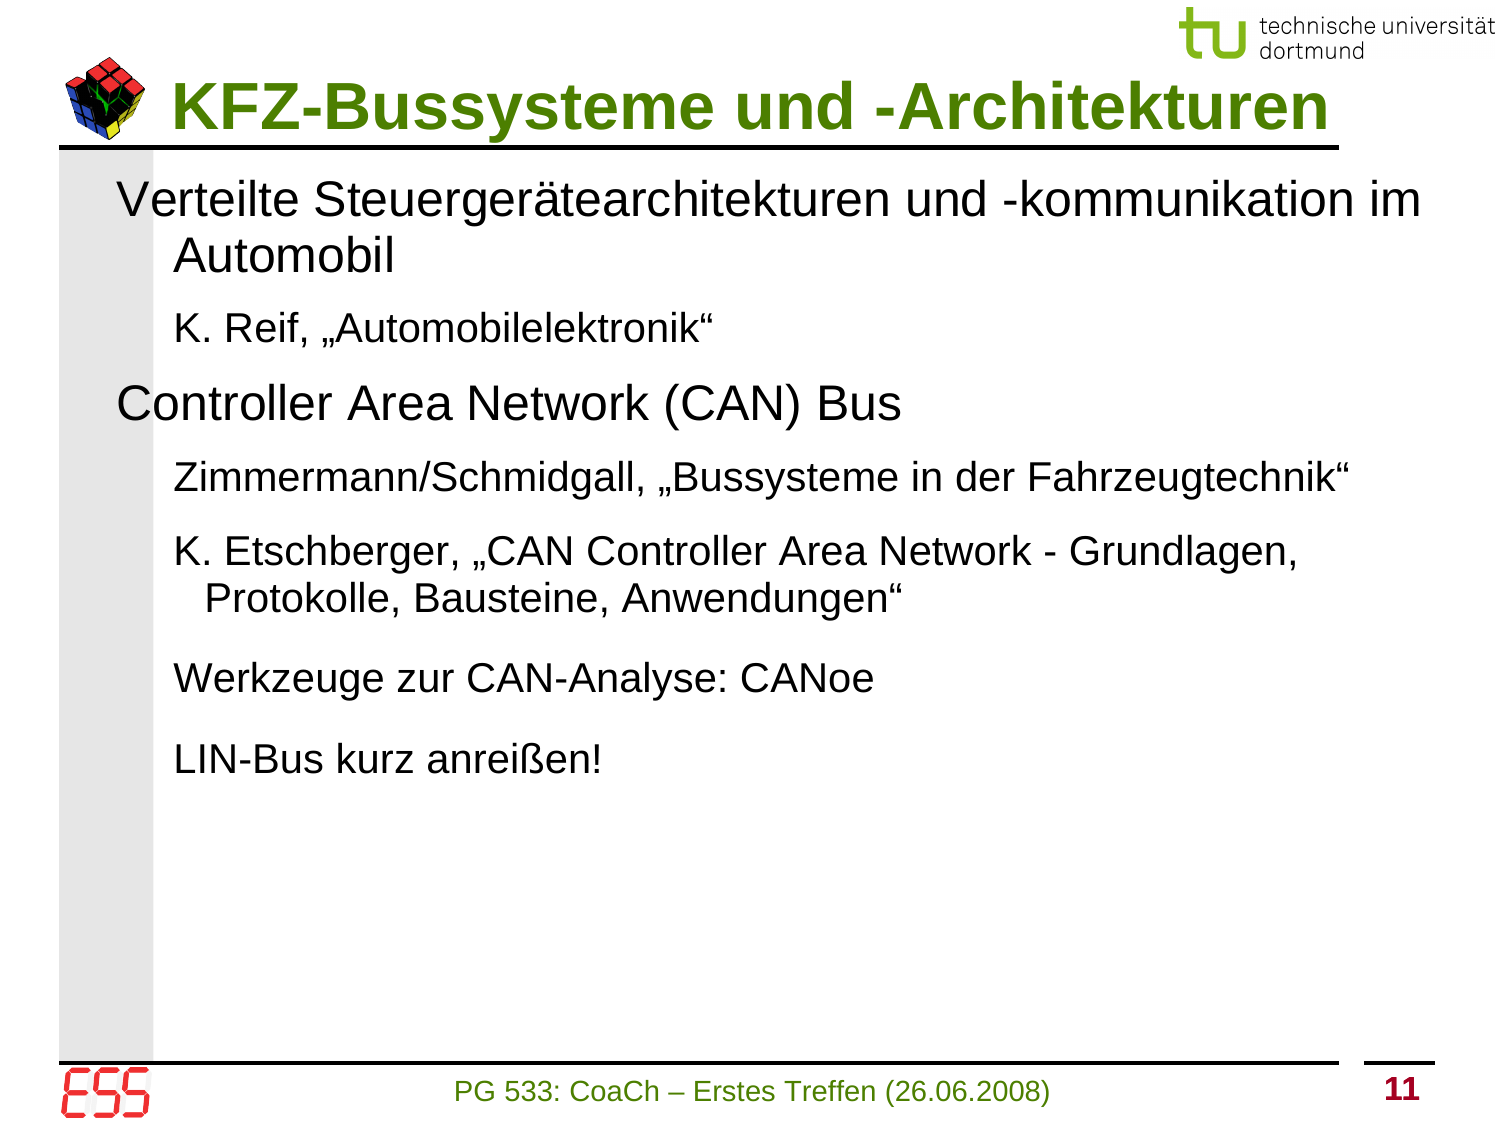

# KFZ-Bussysteme und -Architekturen
Verteilte Steuergerätearchitekturen und -kommunikation im Automobil
K. Reif, „Automobilelektronik“
Controller Area Network (CAN) Bus
Zimmermann/Schmidgall, „Bussysteme in der Fahrzeugtechnik“
K. Etschberger, „CAN Controller Area Network - Grundlagen, Protokolle, Bausteine, Anwendungen“
Werkzeuge zur CAN-Analyse: CANoe
LIN-Bus kurz anreißen!